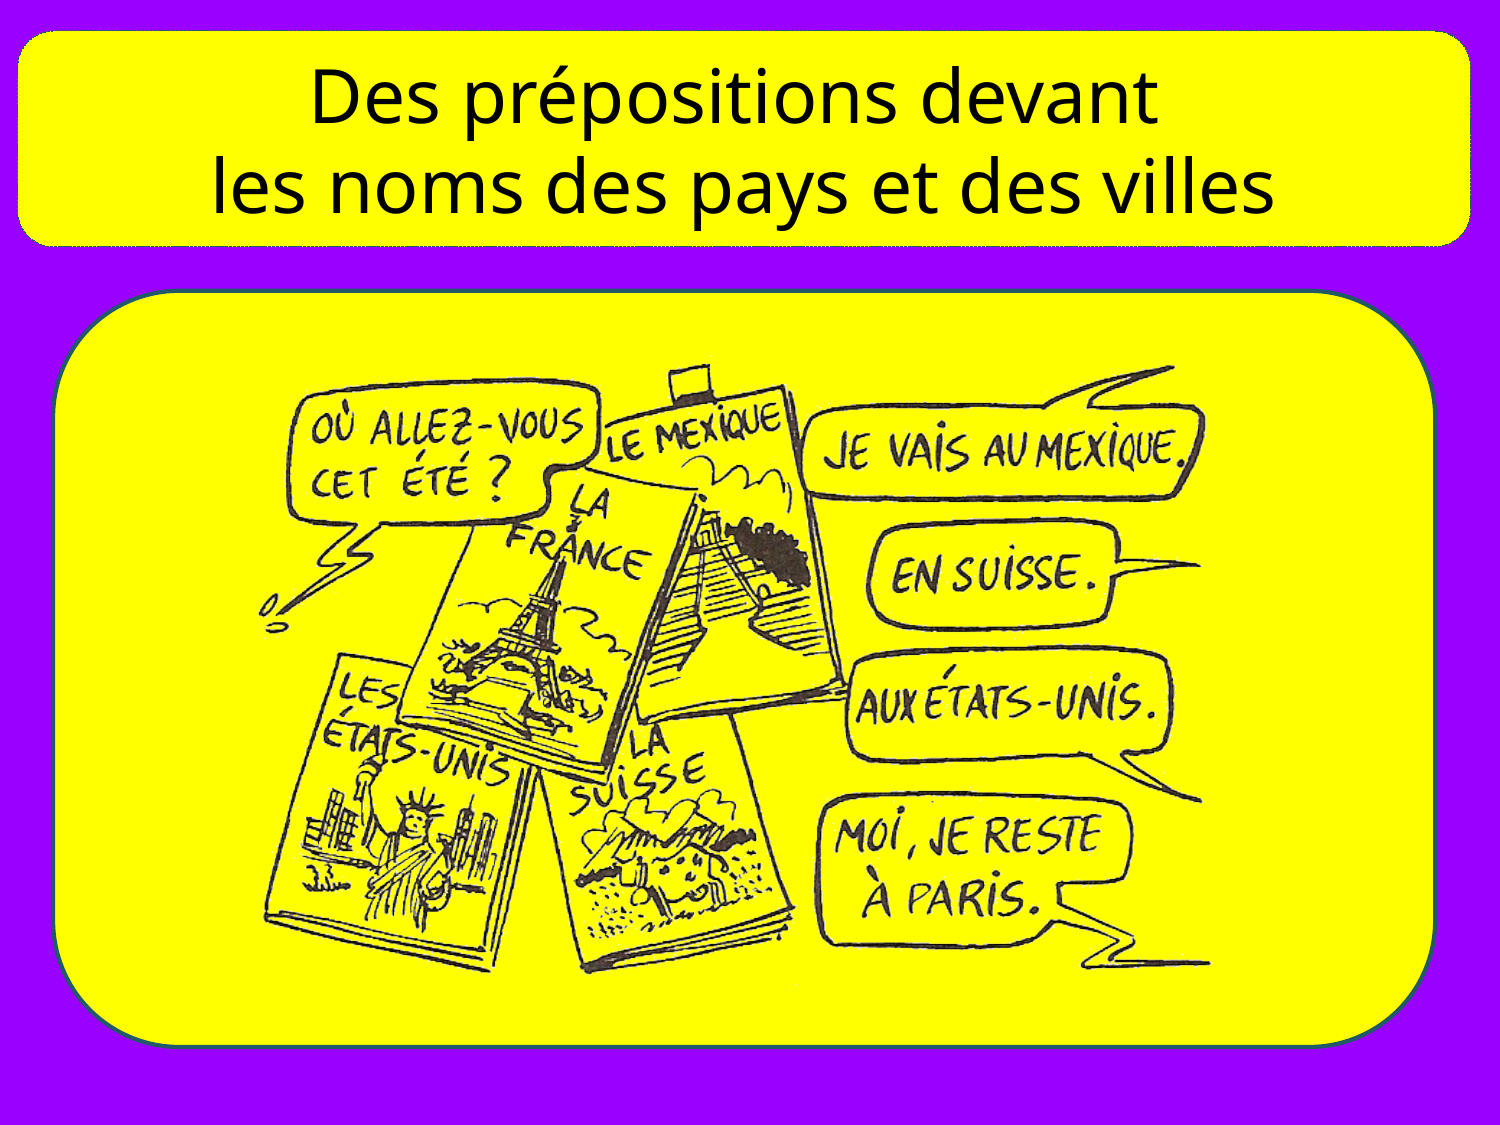

Des prépositions devant
les noms des pays et des villes